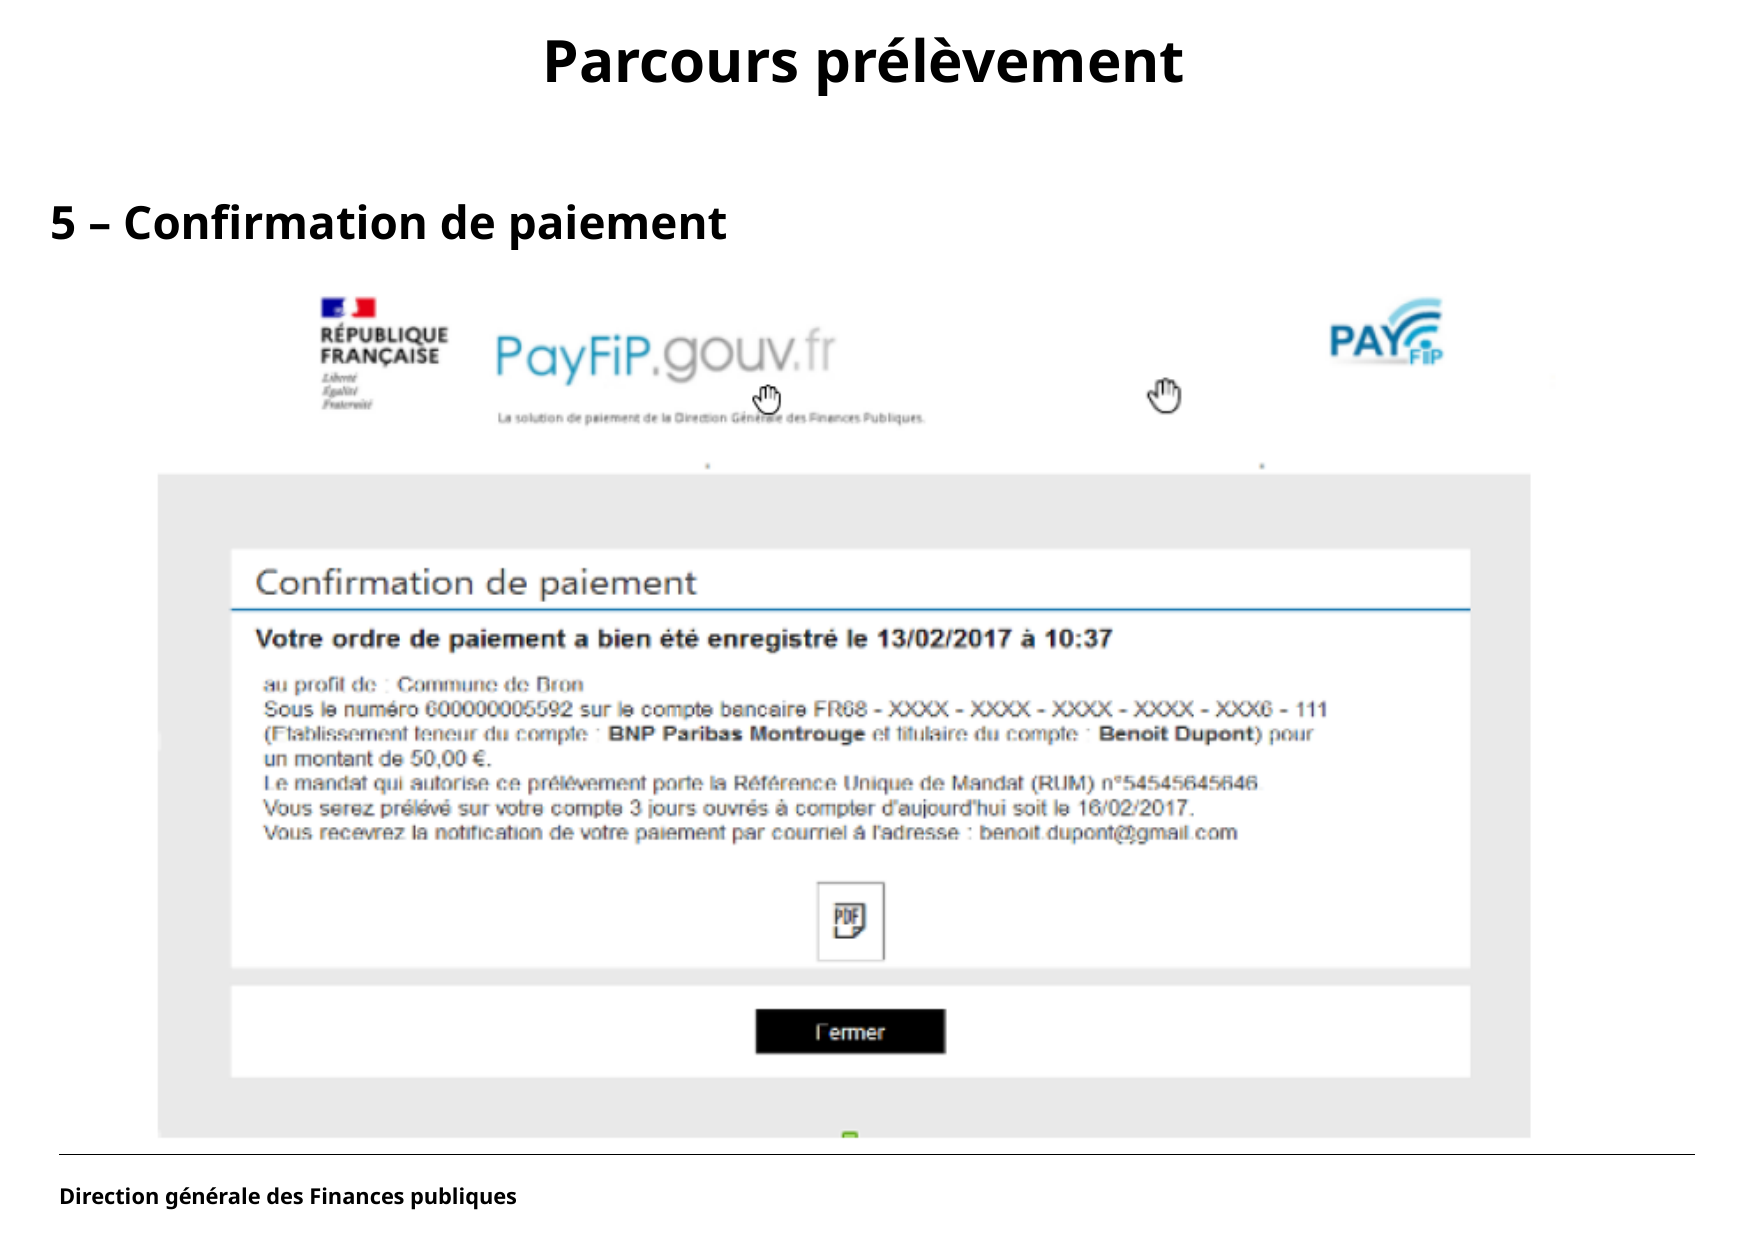

# Parcours prélèvement
5 – Confirmation de paiement